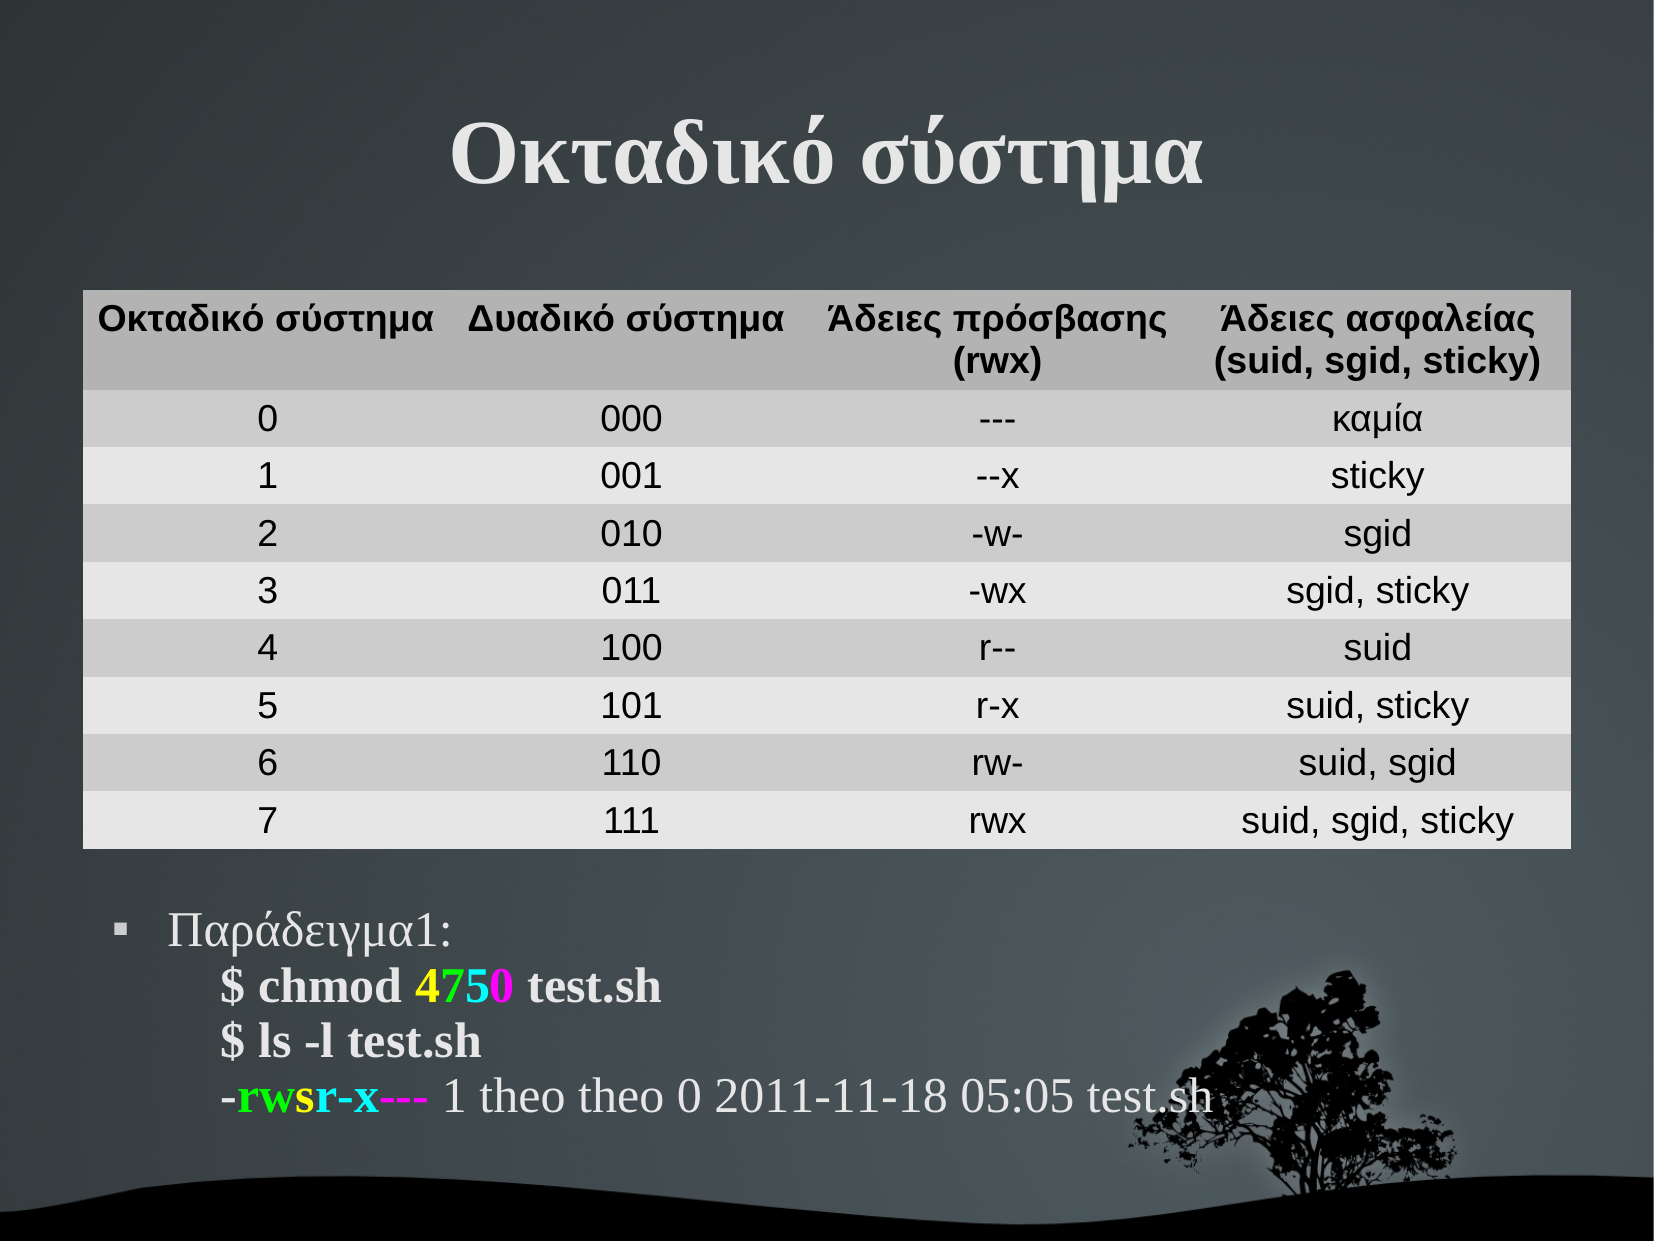

# Οκταδικό σύστημα
| Οκταδικό σύστημα | Δυαδικό σύστημα | Άδειες πρόσβασης (rwx) | Άδειες ασφαλείας (suid, sgid, sticky) |
| --- | --- | --- | --- |
| 0 | 000 | --- | καμία |
| 1 | 001 | --x | sticky |
| 2 | 010 | -w- | sgid |
| 3 | 011 | -wx | sgid, sticky |
| 4 | 100 | r-- | suid |
| 5 | 101 | r-x | suid, sticky |
| 6 | 110 | rw- | suid, sgid |
| 7 | 111 | rwx | suid, sgid, sticky |
Παράδειγμα1:
$ chmod 4750 test.sh
$ ls -l test.sh
-rwsr-x--- 1 theo theo 0 2011-11-18 05:05 test.sh